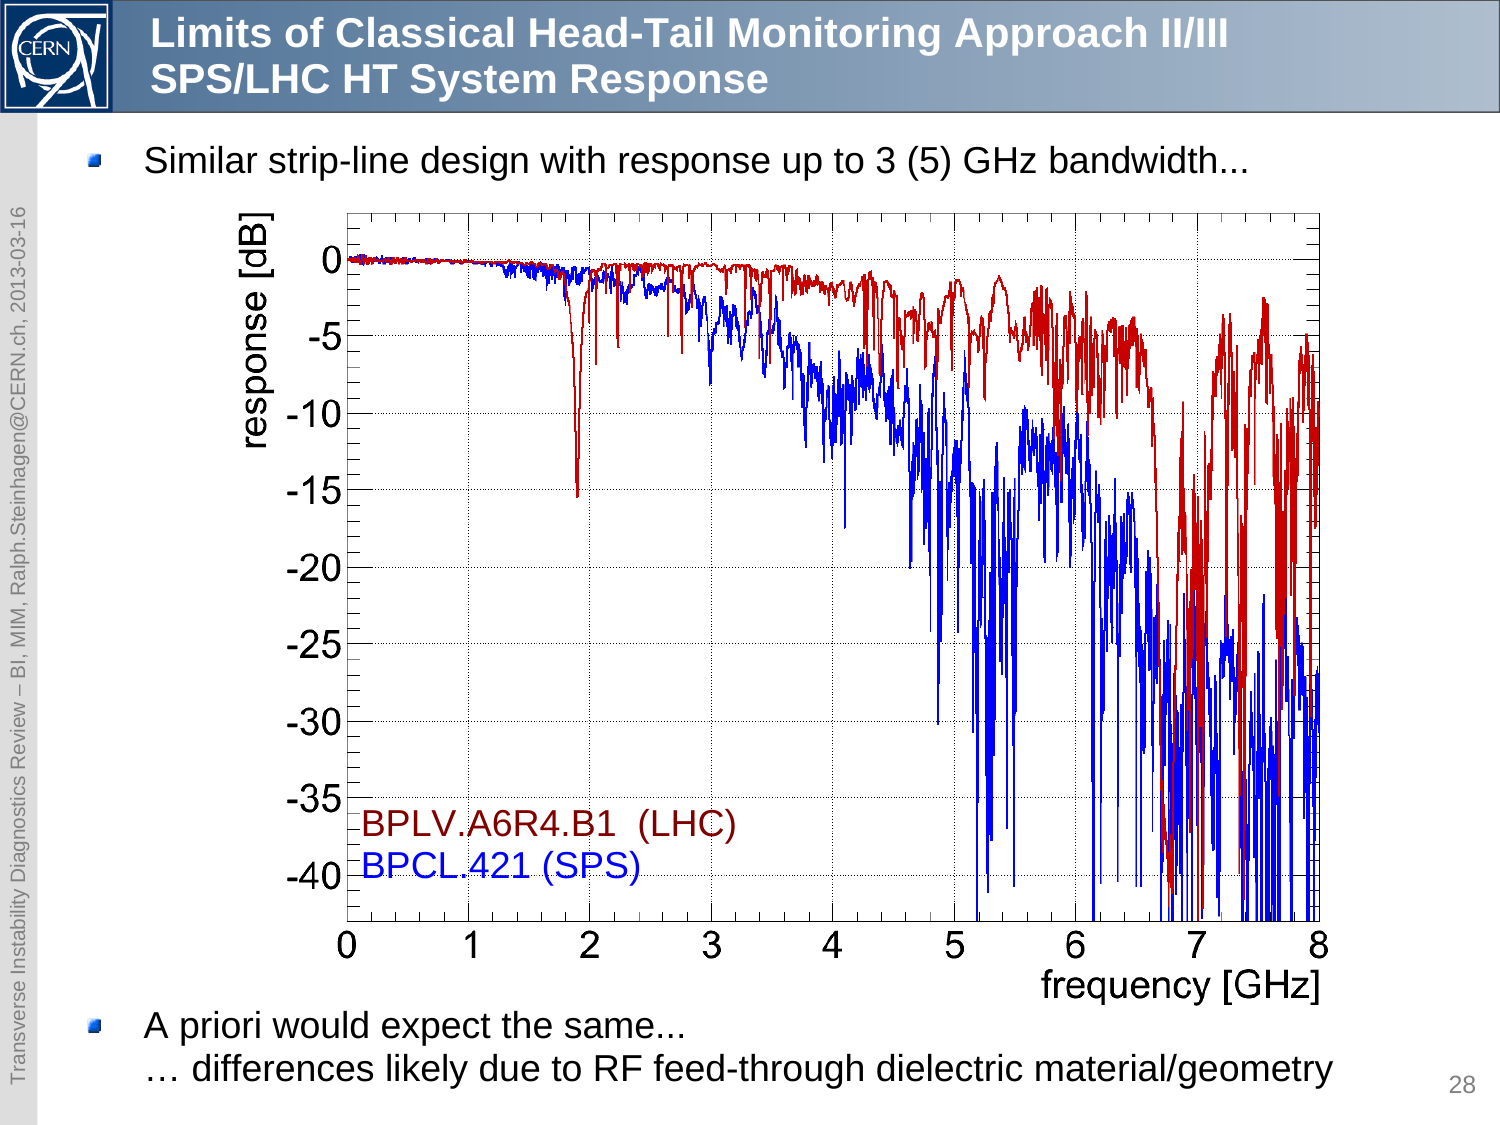

# Limits of Classical Head-Tail Monitoring Approach II/III SPS/LHC HT System Response
Similar strip-line design with response up to 3 (5) GHz bandwidth...
A priori would expect the same...						… differences likely due to RF feed-through dielectric material/geometry
BPLV.A6R4.B1 (LHC)
BPCL.421 (SPS)